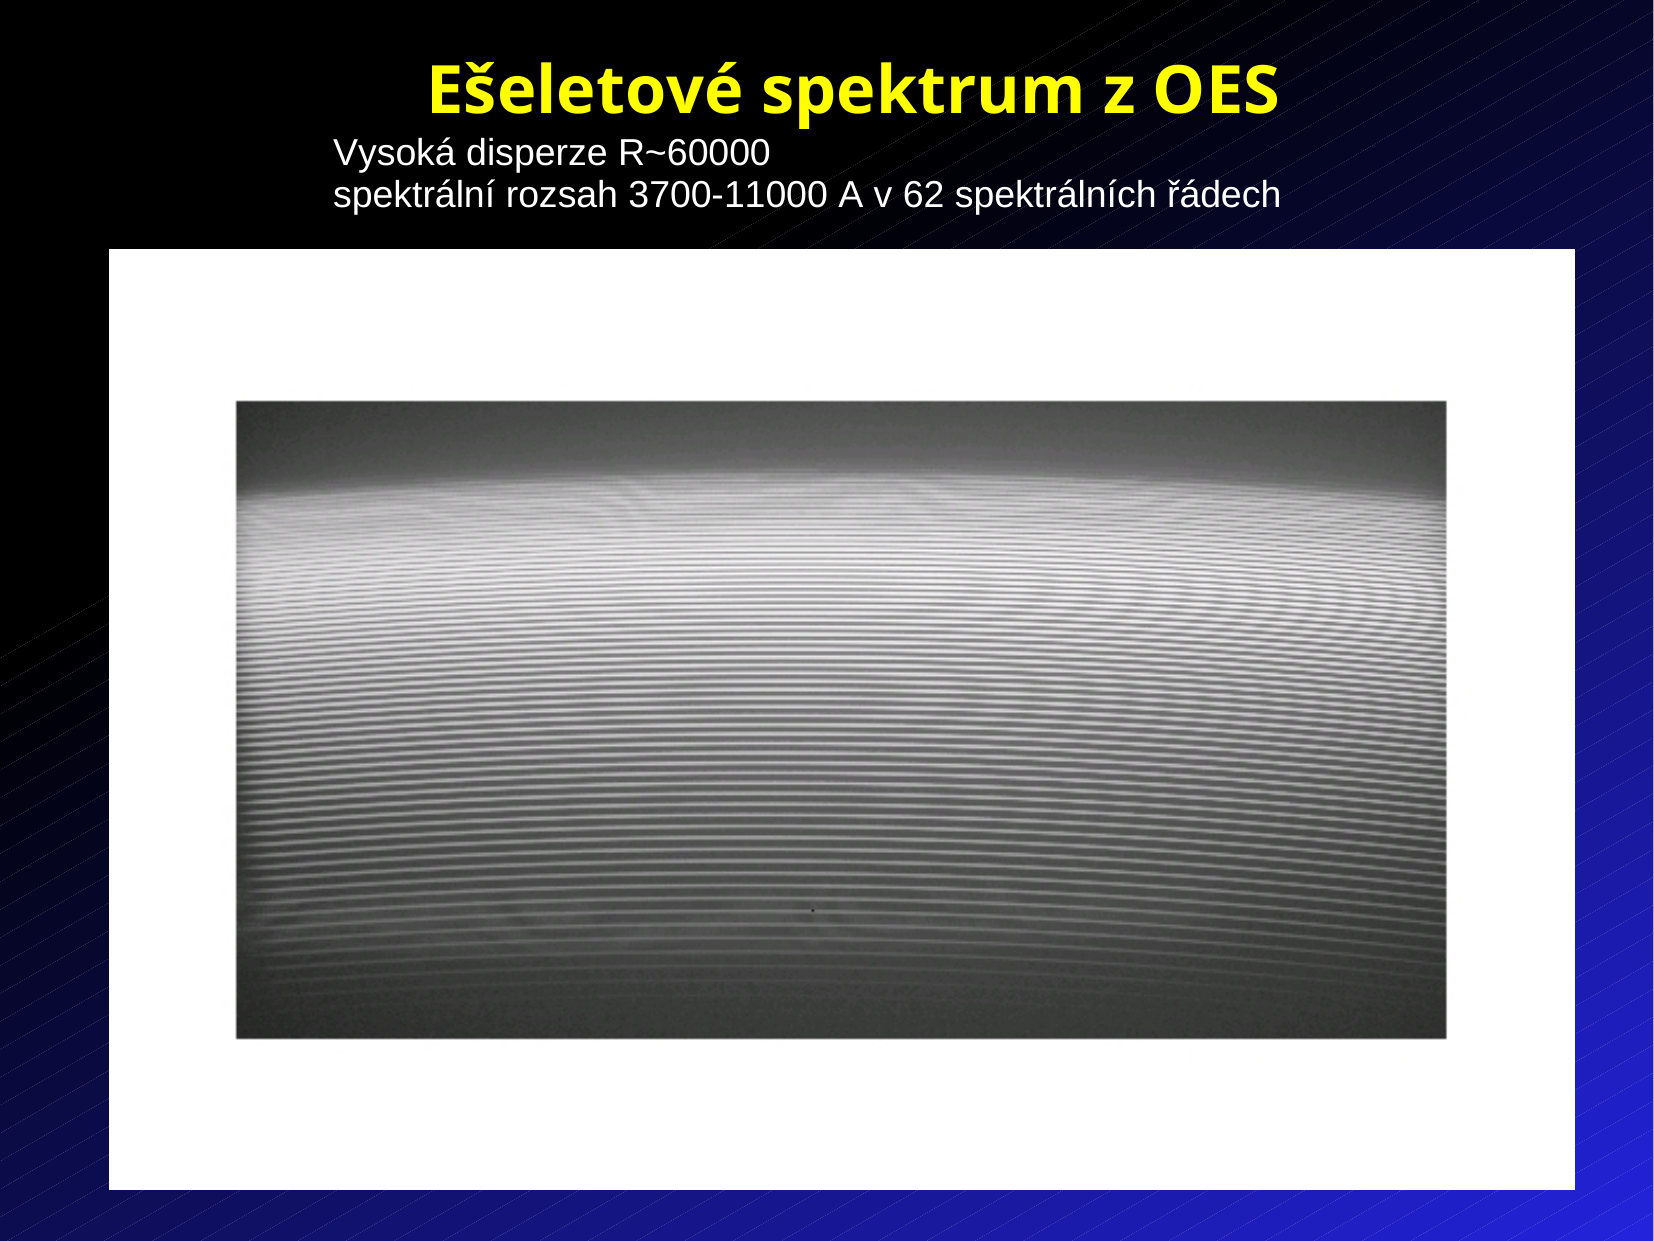

# Ešeletové spektrum z OES
Vysoká disperze R~60000
spektrální rozsah 3700-11000 A v 62 spektrálních řádech